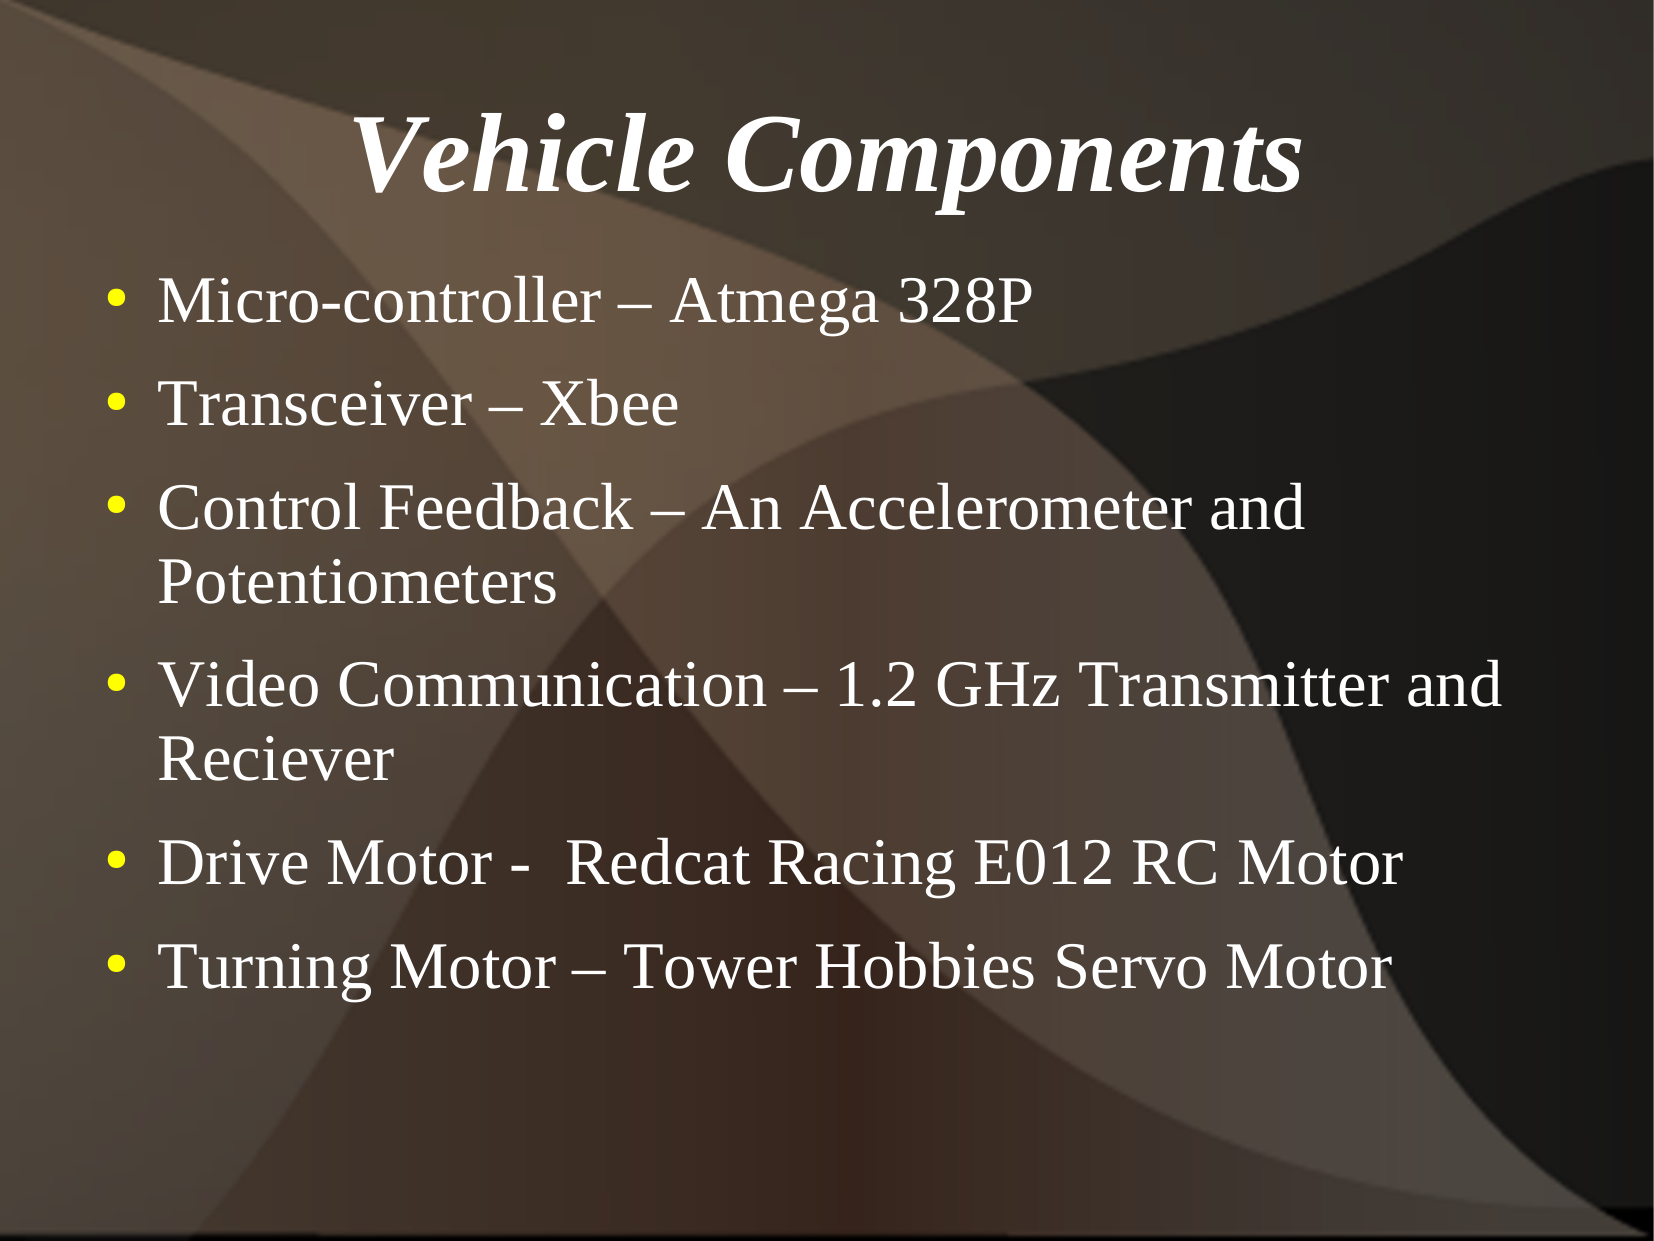

# Vehicle Components
Micro-controller – Atmega 328P
Transceiver – Xbee
Control Feedback – An Accelerometer and 		Potentiometers
Video Communication – 1.2 GHz Transmitter and Reciever
Drive Motor - Redcat Racing E012 RC Motor
Turning Motor – Tower Hobbies Servo Motor